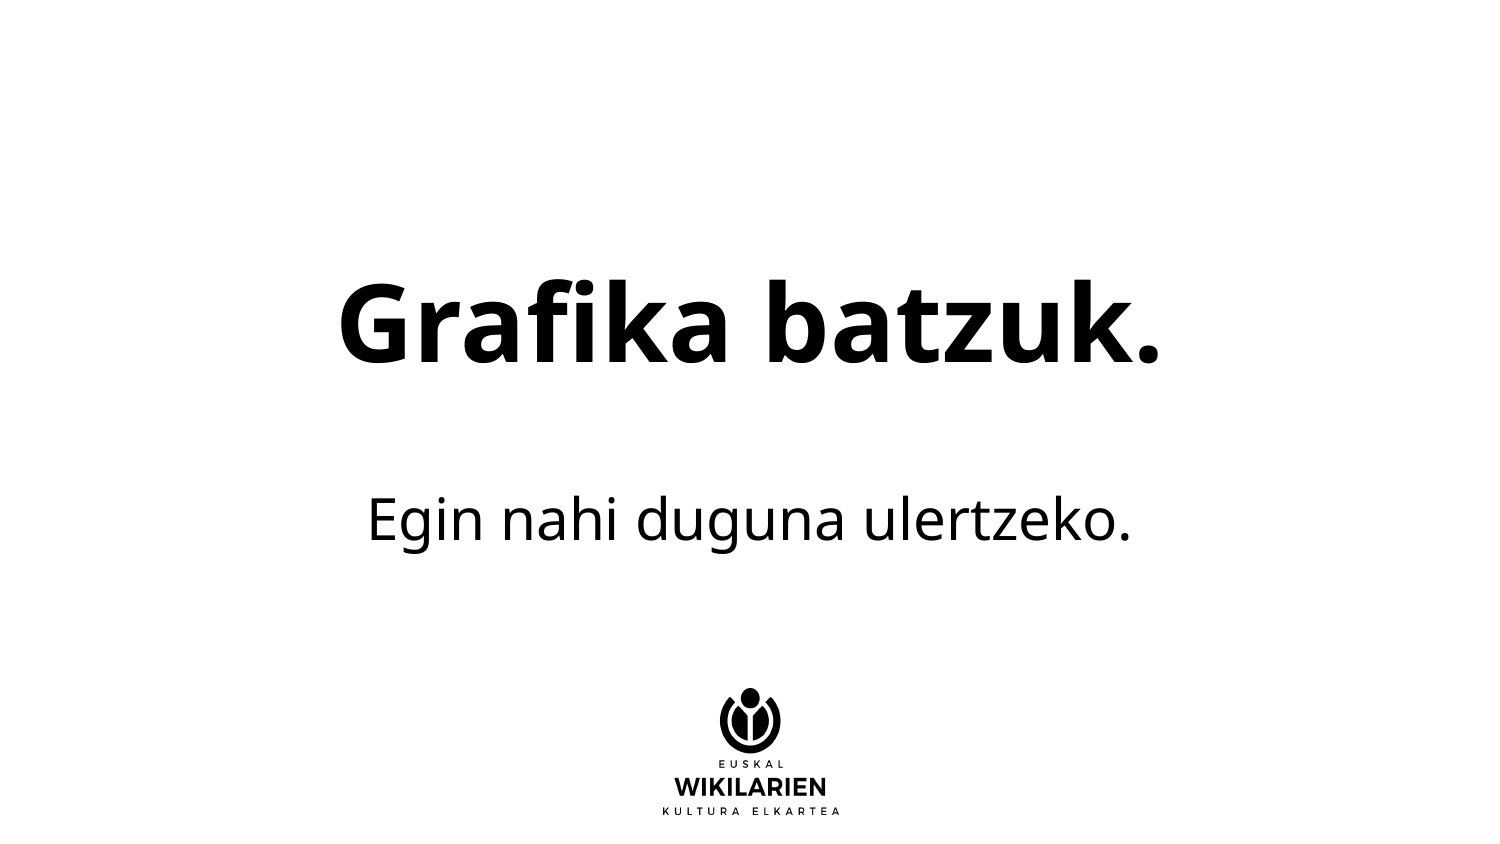

# Grafika batzuk.
Egin nahi duguna ulertzeko.